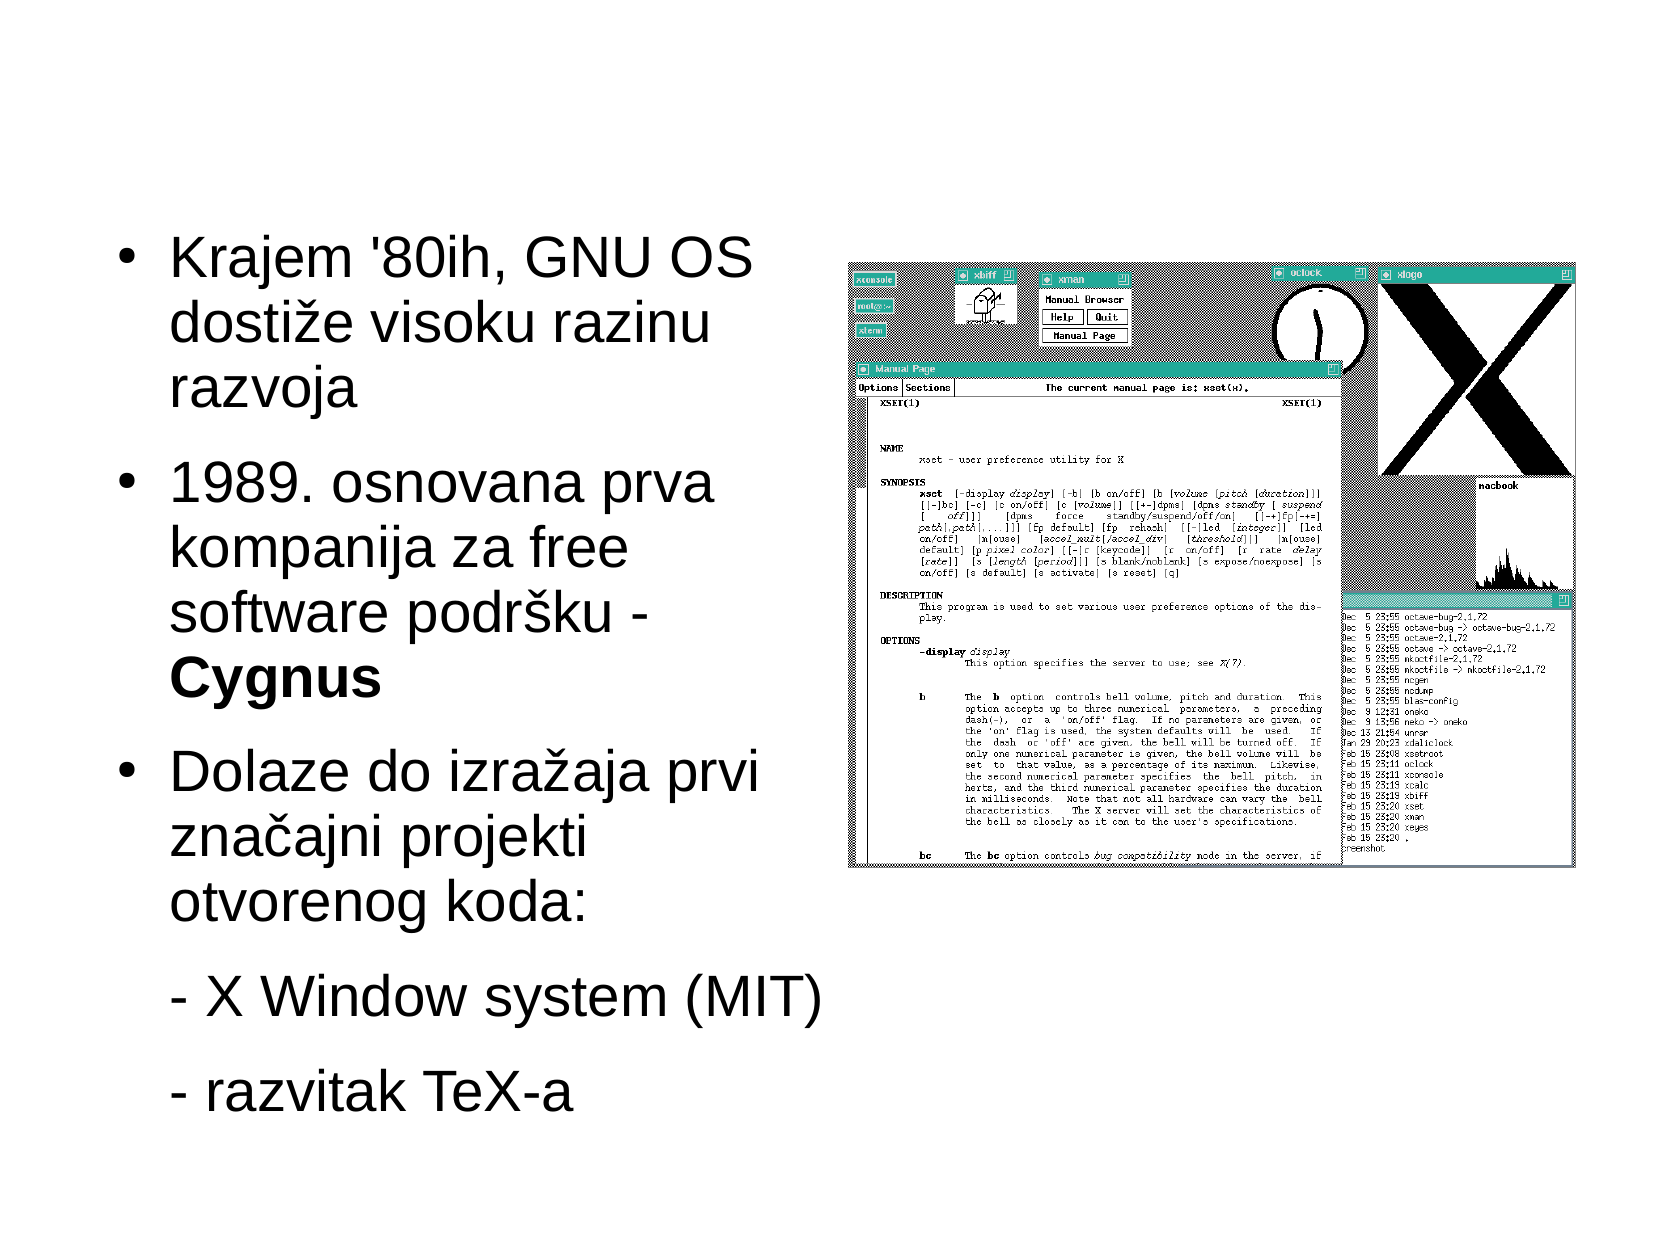

# Krajem '80ih, GNU OS dostiže visoku razinu razvoja
1989. osnovana prva kompanija za free software podršku - Cygnus
Dolaze do izražaja prvi značajni projekti otvorenog koda:
- X Window system (MIT)
- razvitak TeX-a